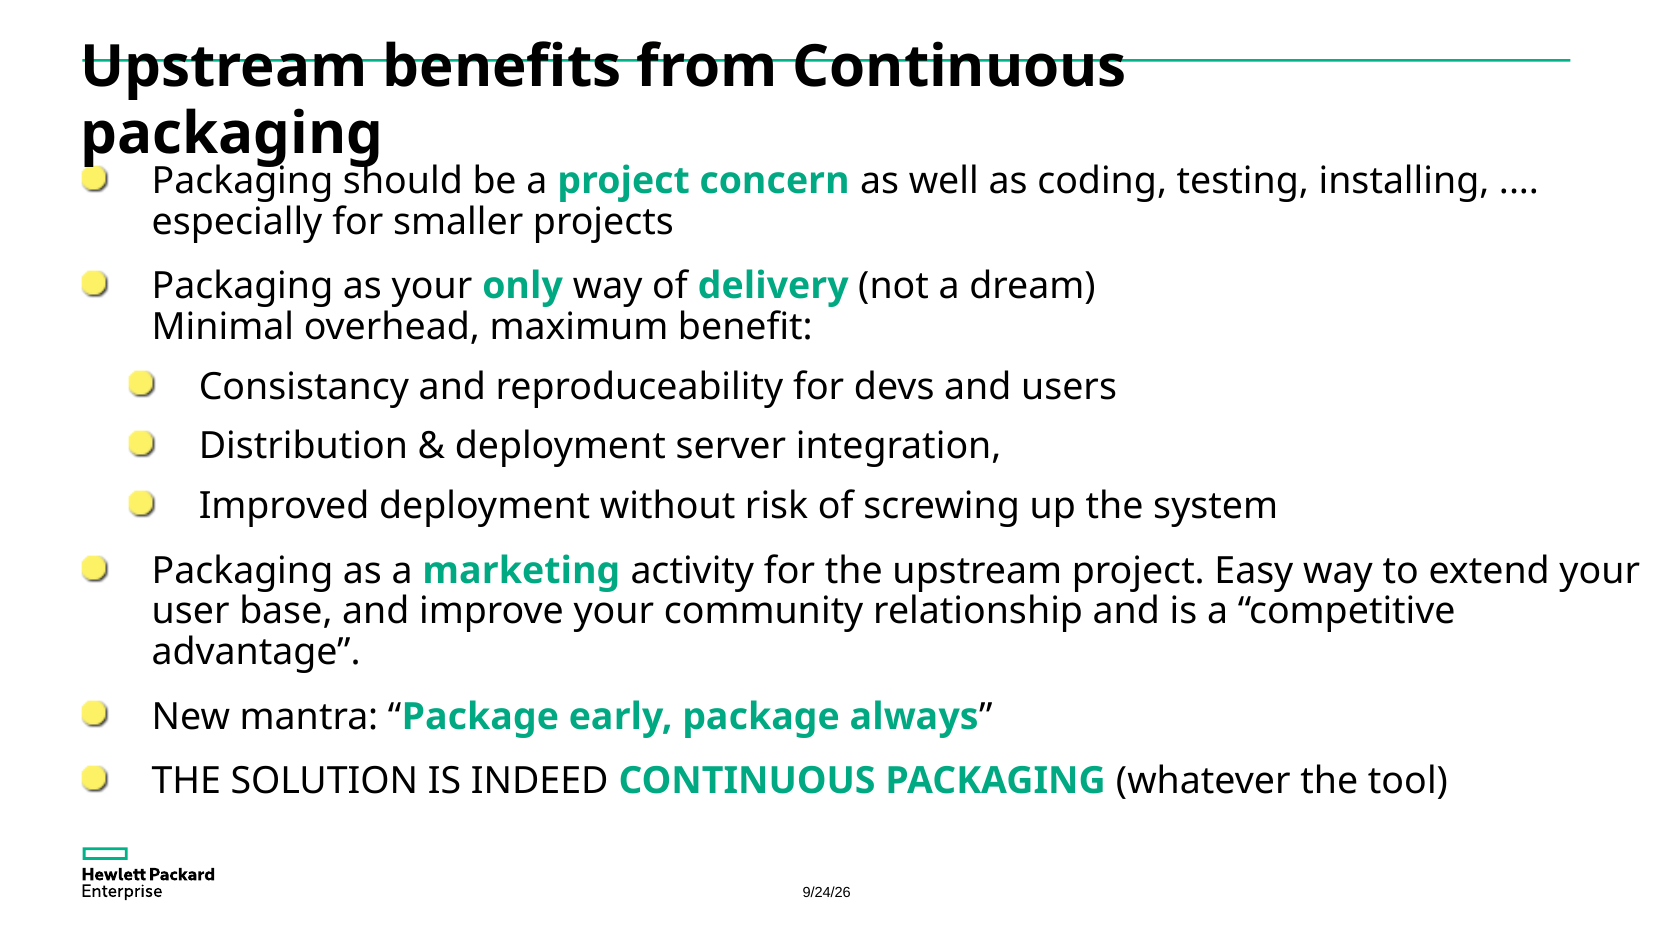

Upstream benefits from Continuous packaging
# Packaging should be a project concern as well as coding, testing, installing, .... especially for smaller projects
Packaging as your only way of delivery (not a dream)
Minimal overhead, maximum benefit:
Consistancy and reproduceability for devs and users
Distribution & deployment server integration,
Improved deployment without risk of screwing up the system
Packaging as a marketing activity for the upstream project. Easy way to extend your user base, and improve your community relationship and is a “competitive advantage”.
New mantra: “Package early, package always”
THE SOLUTION IS INDEED CONTINUOUS PACKAGING (whatever the tool)